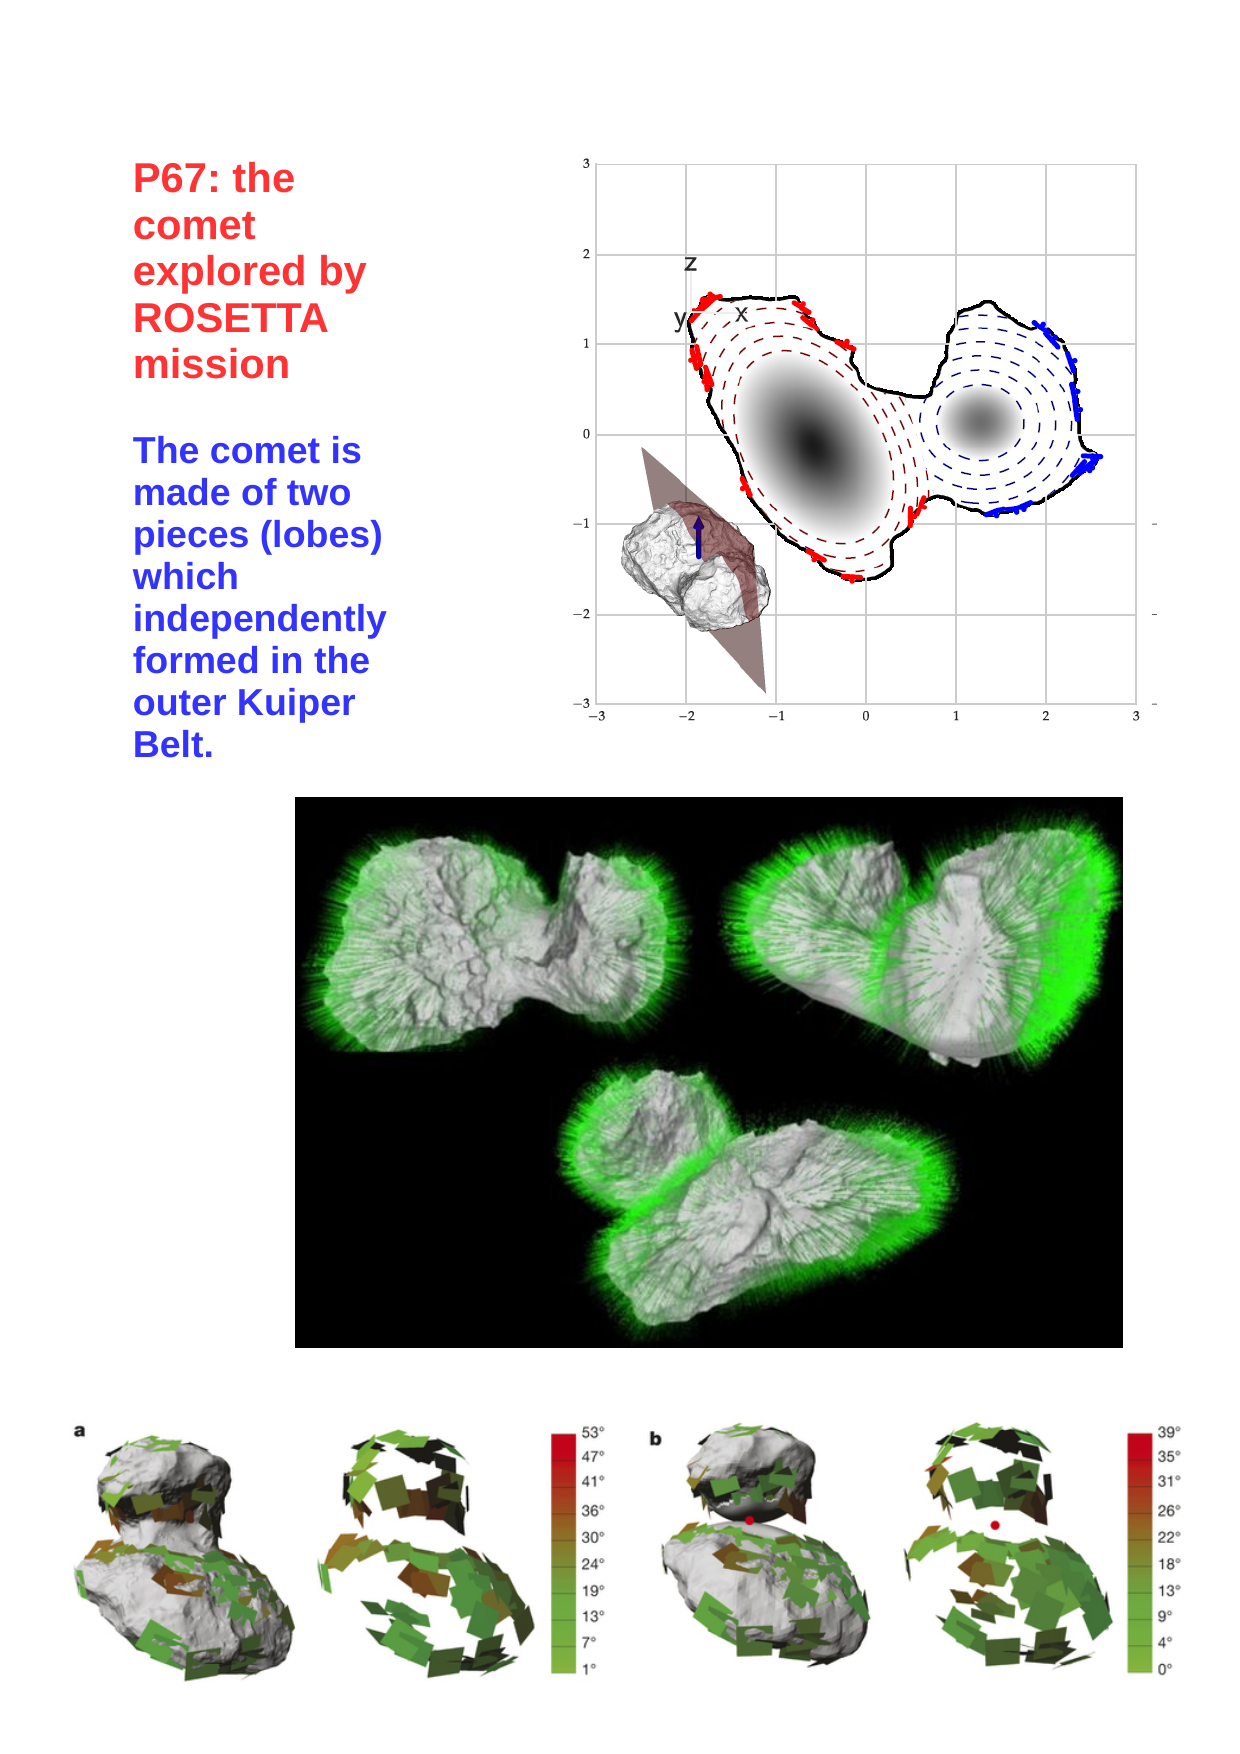

P67: the comet explored by ROSETTA mission
The comet is made of two pieces (lobes) which independently formed in the outer Kuiper Belt.